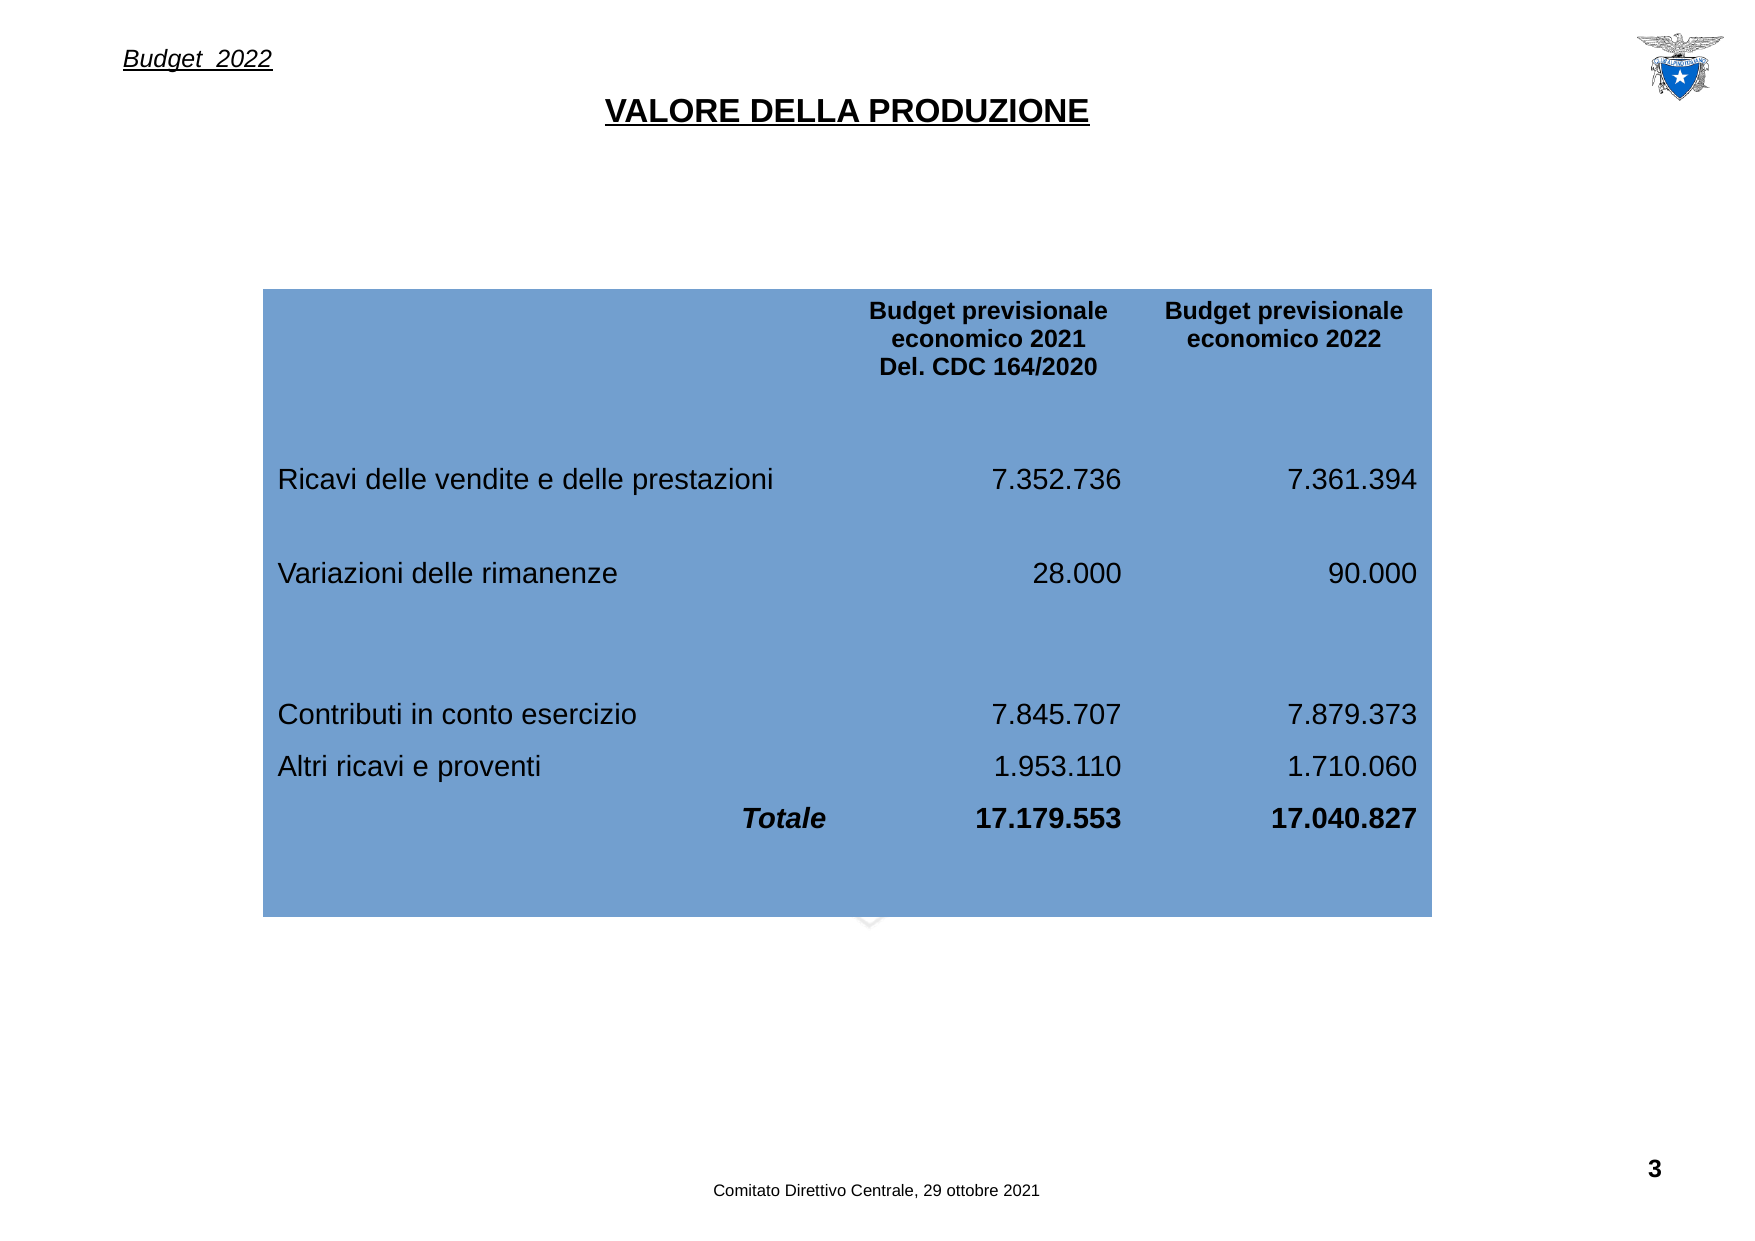

Budget 2022
VALORE DELLA PRODUZIONE
| | Budget previsionale economico 2021 Del. CDC 164/2020 | Budget previsionale economico 2022 |
| --- | --- | --- |
| Ricavi delle vendite e delle prestazioni | 7.352.736 | 7.361.394 |
| Variazioni delle rimanenze | 28.000 | 90.000 |
| Contributi in conto esercizio | 7.845.707 | 7.879.373 |
| Altri ricavi e proventi | 1.953.110 | 1.710.060 |
| Totale | 17.179.553 | 17.040.827 |
3
Comitato Direttivo Centrale, 29 ottobre 2021